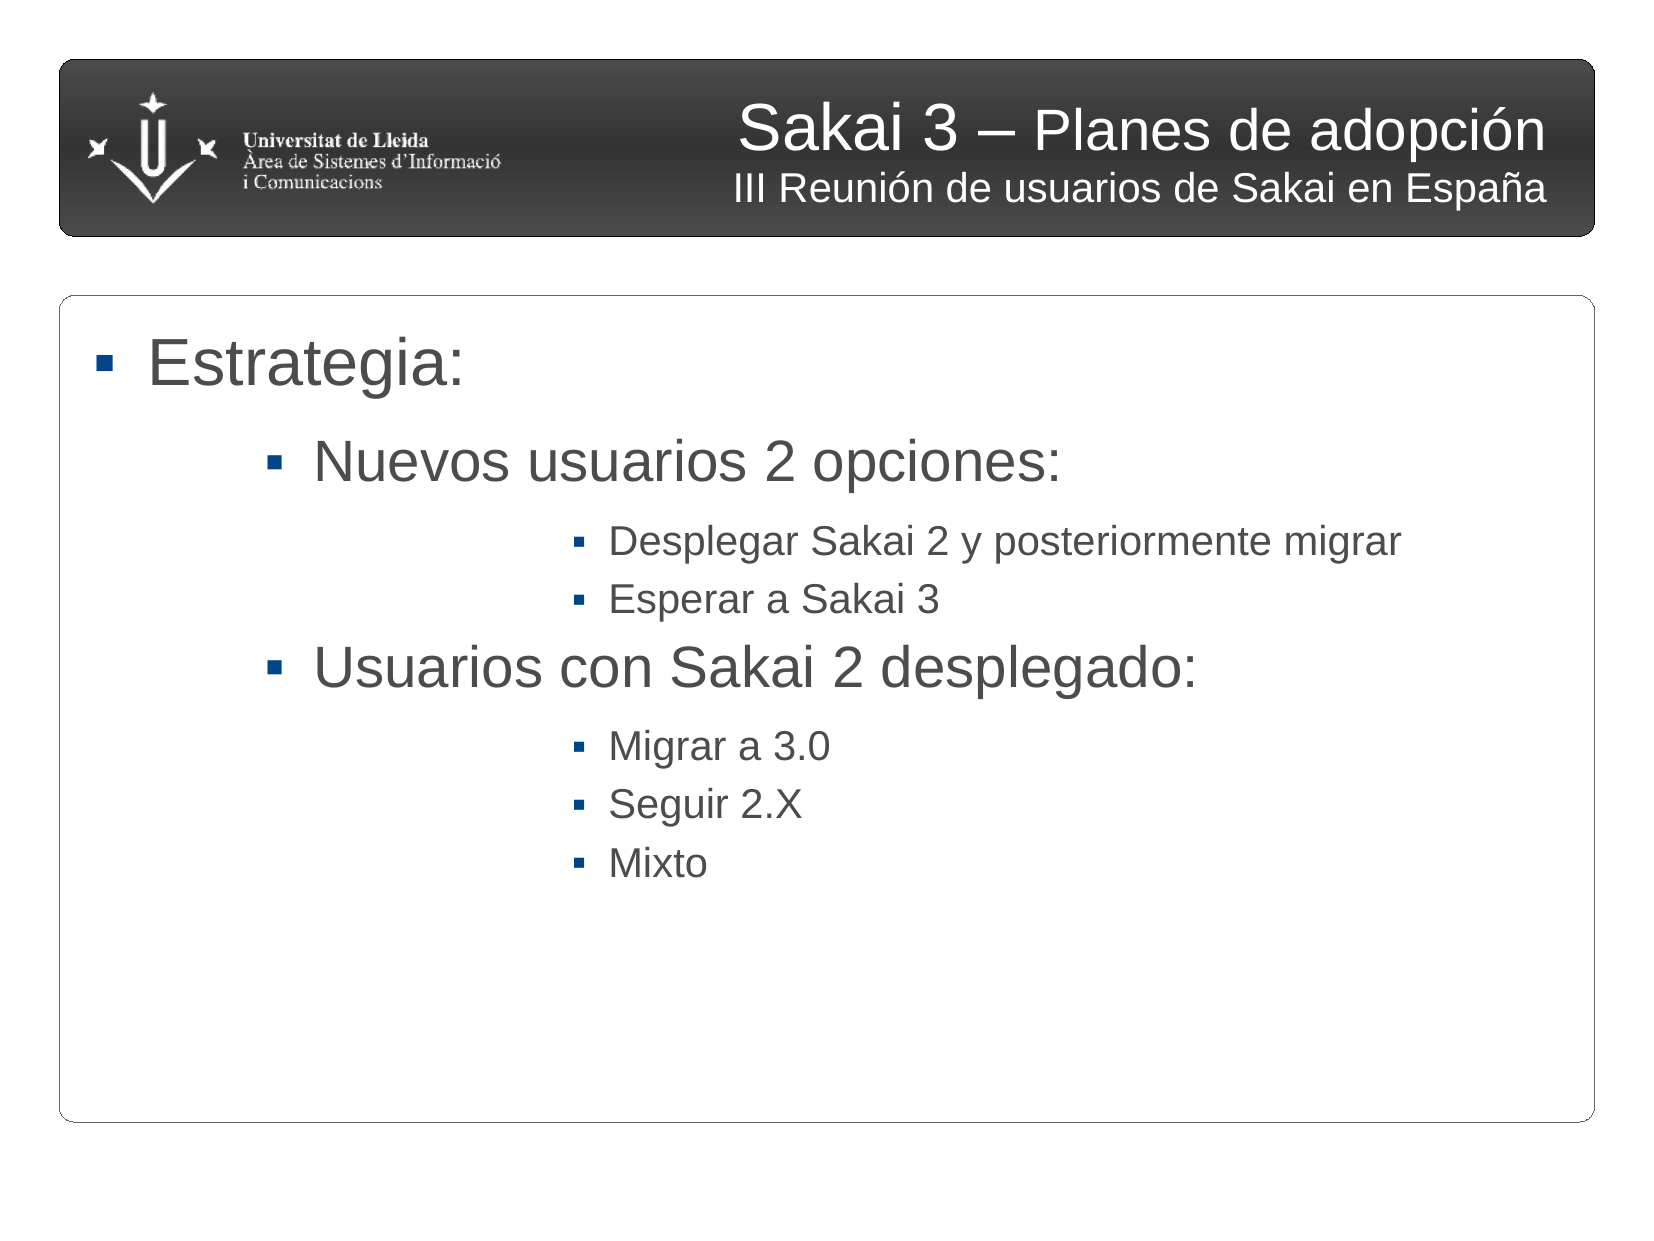

# Sakai 3 – Planes de adopción III Reunión de usuarios de Sakai en España
Estrategia:
Nuevos usuarios 2 opciones:
Desplegar Sakai 2 y posteriormente migrar
Esperar a Sakai 3
Usuarios con Sakai 2 desplegado:
Migrar a 3.0
Seguir 2.X
Mixto